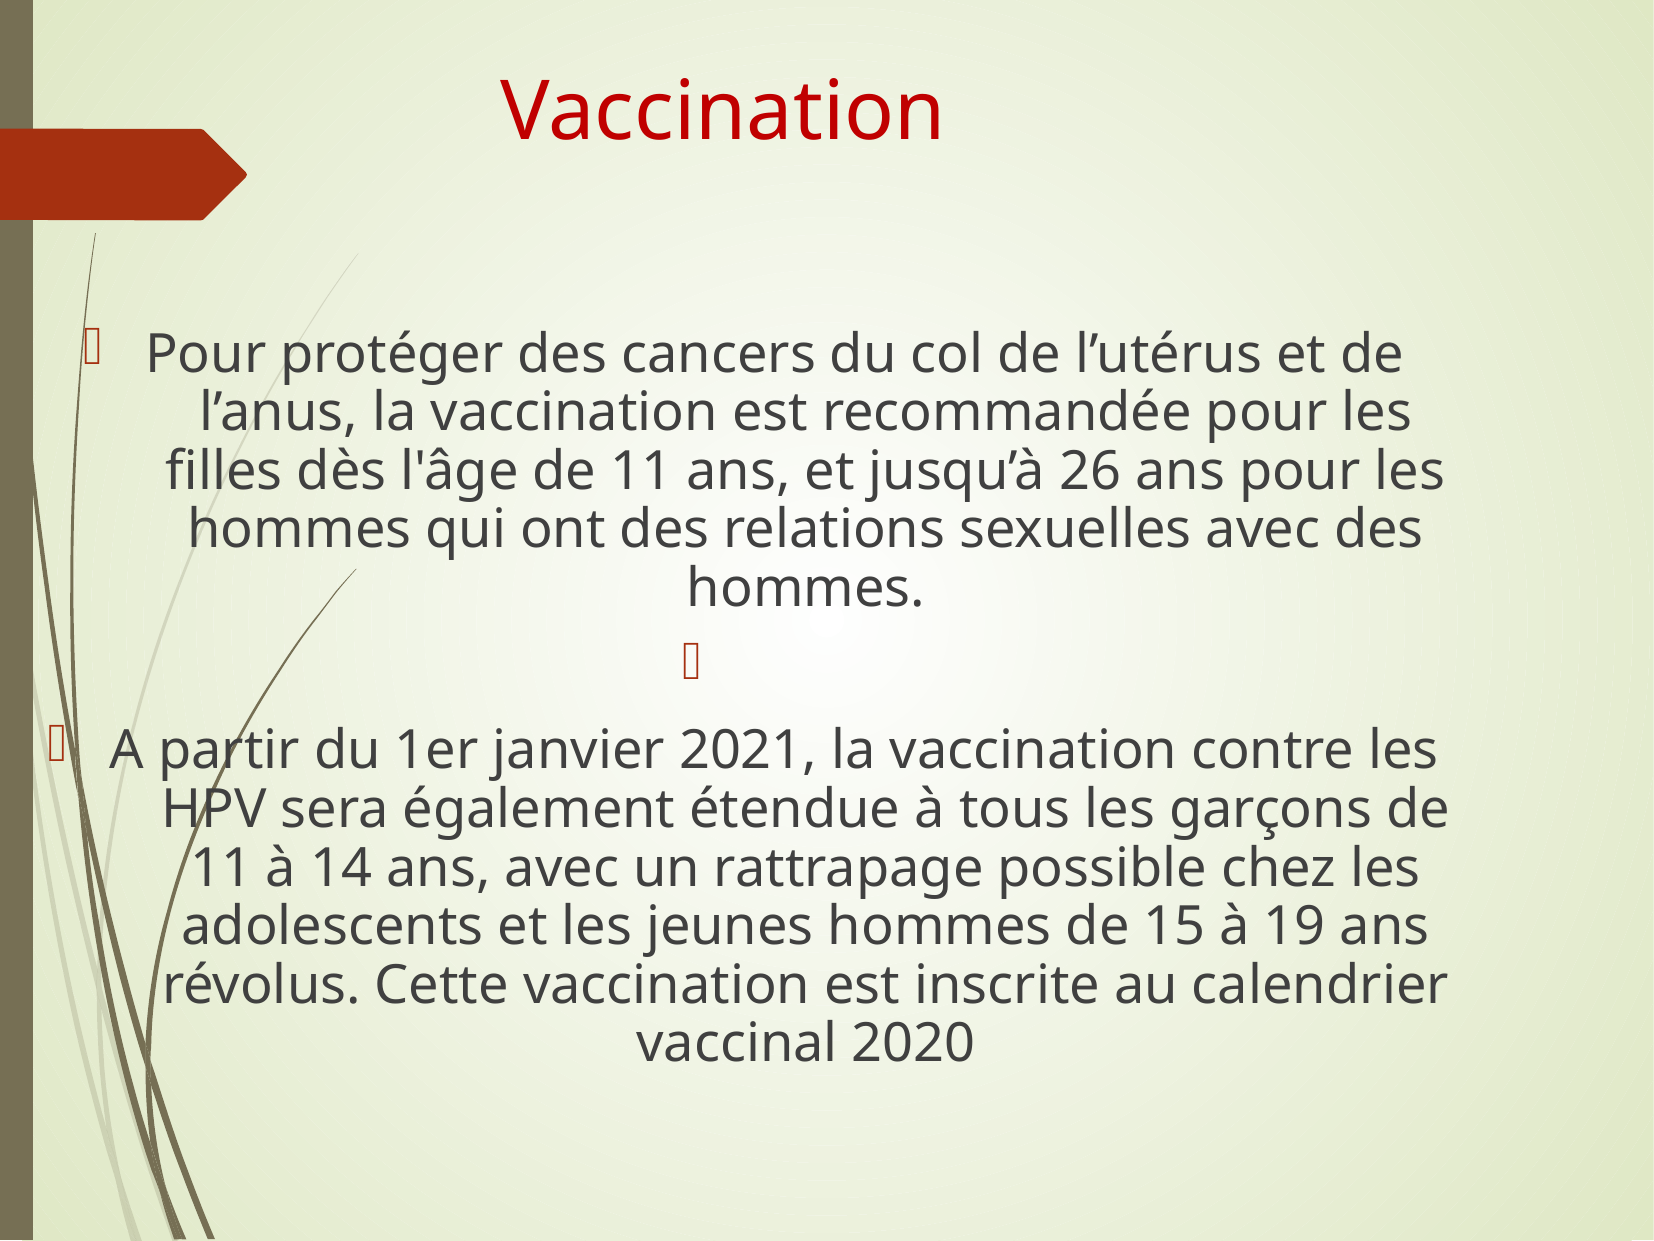

# Vaccination
Pour protéger des cancers du col de l’utérus et de l’anus, la vaccination est recommandée pour les filles dès l'âge de 11 ans, et jusqu’à 26 ans pour les hommes qui ont des relations sexuelles avec des hommes.
A partir du 1er janvier 2021, la vaccination contre les HPV sera également étendue à tous les garçons de 11 à 14 ans, avec un rattrapage possible chez les adolescents et les jeunes hommes de 15 à 19 ans révolus. Cette vaccination est inscrite au calendrier vaccinal 2020